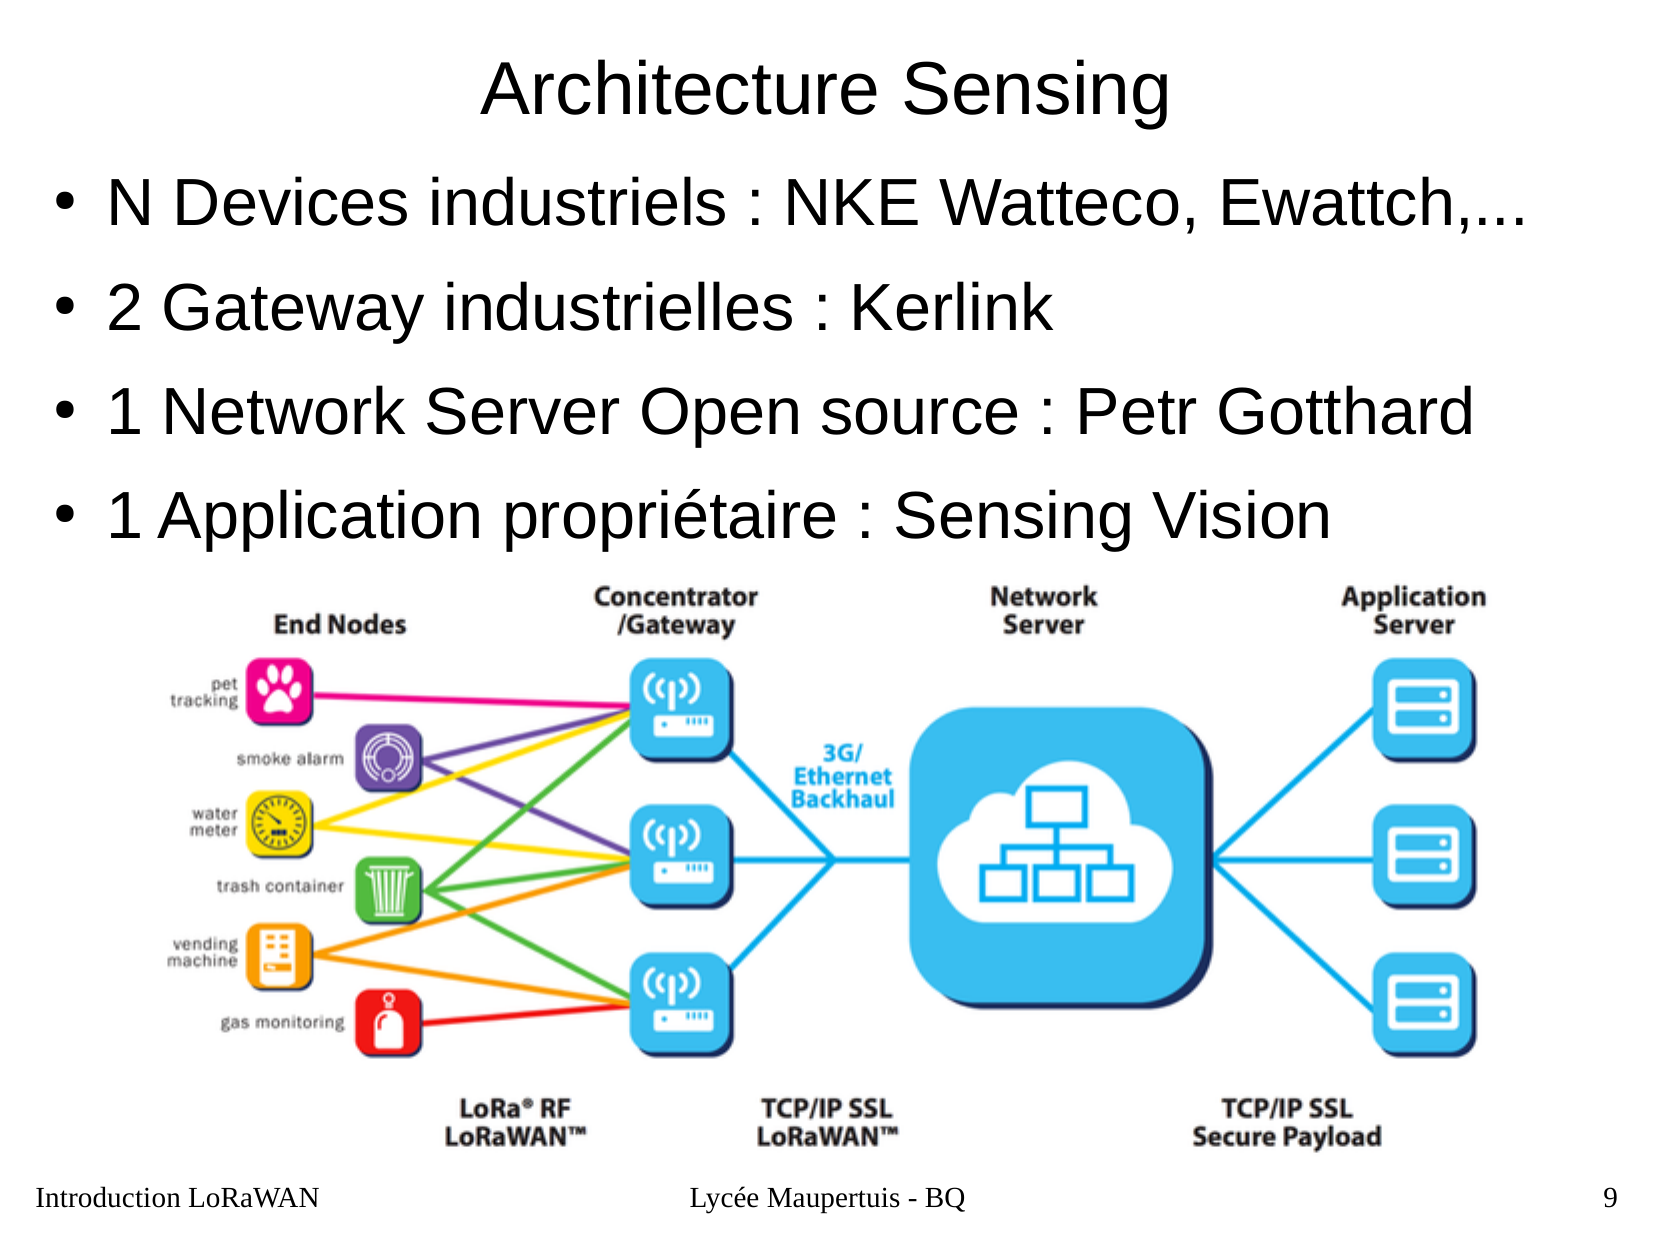

# Architecture Sensing
N Devices industriels : NKE Watteco, Ewattch,...
2 Gateway industrielles : Kerlink
1 Network Server Open source : Petr Gotthard
1 Application propriétaire : Sensing Vision
Introduction LoRaWAN
Lycée Maupertuis - BQ
9